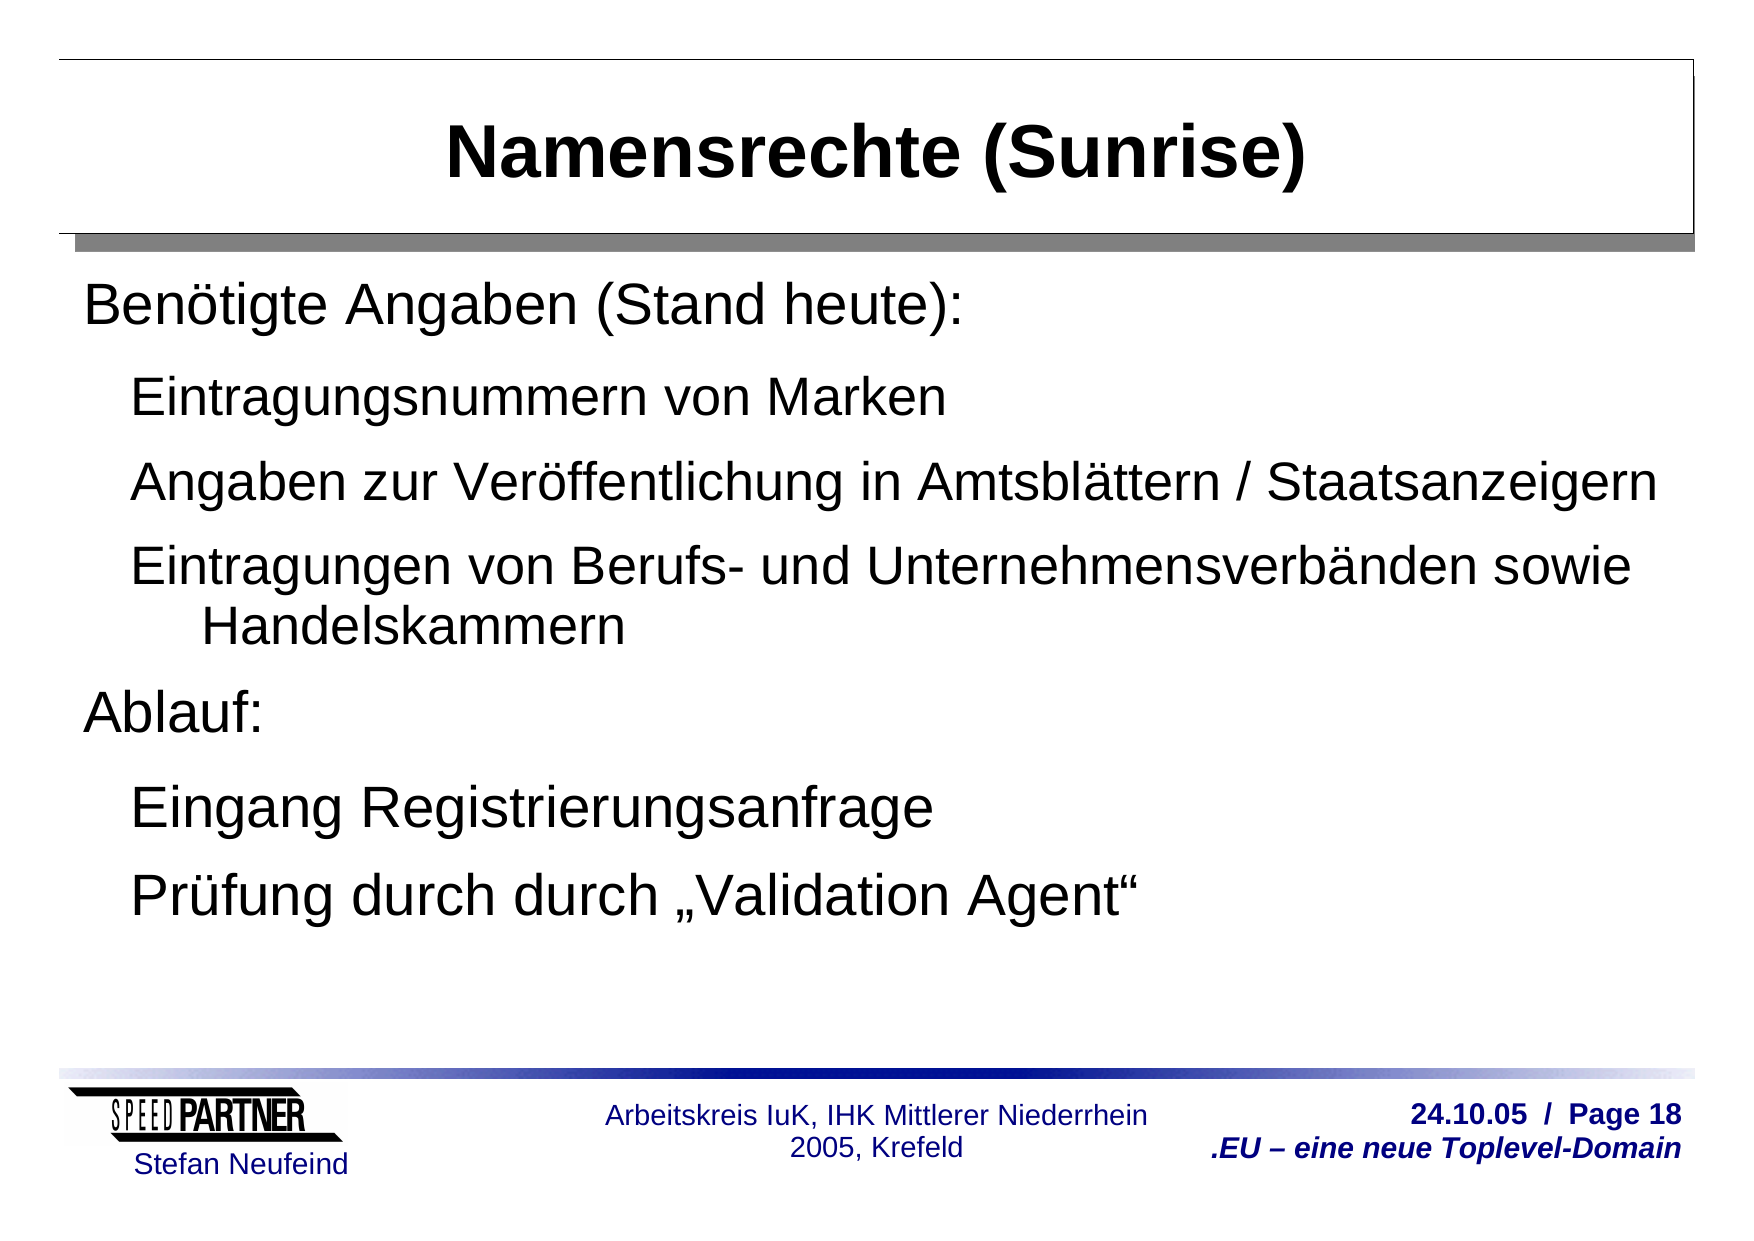

# Namensrechte (Sunrise)
Benötigte Angaben (Stand heute):
Eintragungsnummern von Marken
Angaben zur Veröffentlichung in Amtsblättern / Staatsanzeigern
Eintragungen von Berufs- und Unternehmensverbänden sowie Handelskammern
Ablauf:
Eingang Registrierungsanfrage
Prüfung durch durch „Validation Agent“